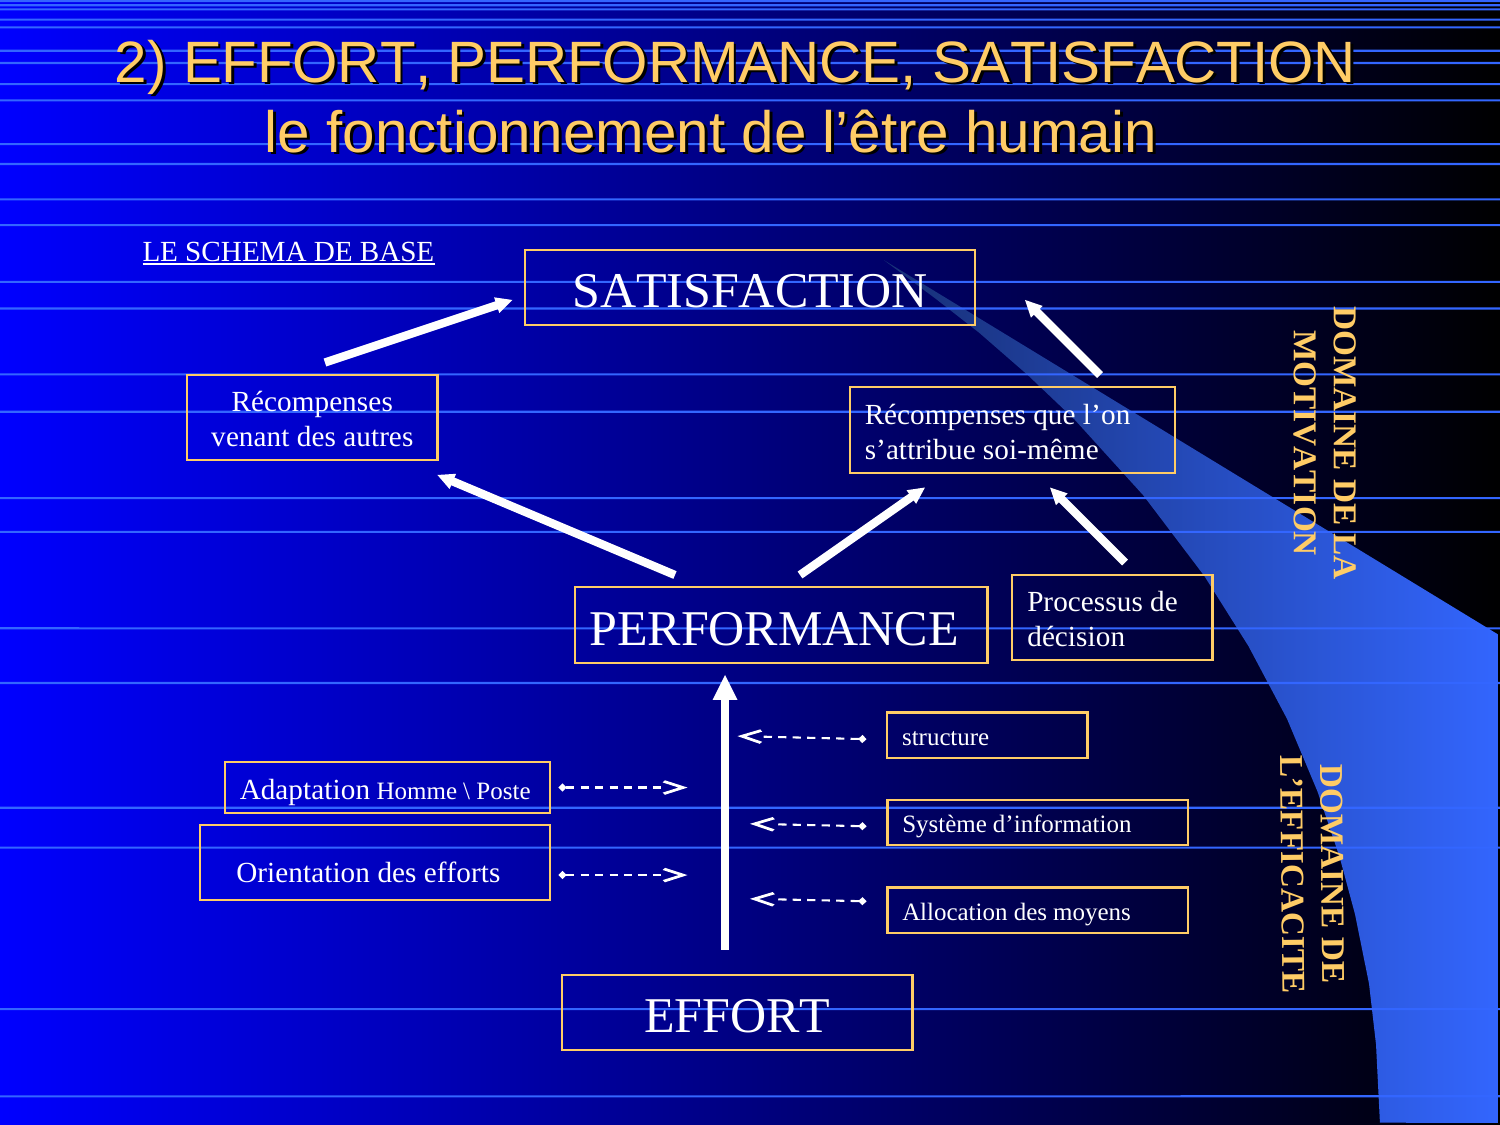

# 2) EFFORT, PERFORMANCE, SATISFACTION le fonctionnement de l’être humain
LE SCHEMA DE BASE
SATISFACTION
Récompenses venant des autres
Récompenses que l’on s’attribue soi-même
DOMAINE DE LA MOTIVATION
Processus de décision
PERFORMANCE
structure
Adaptation Homme \ Poste
Système d’information
Orientation des efforts
DOMAINE DE L’EFFICACITE
Allocation des moyens
EFFORT